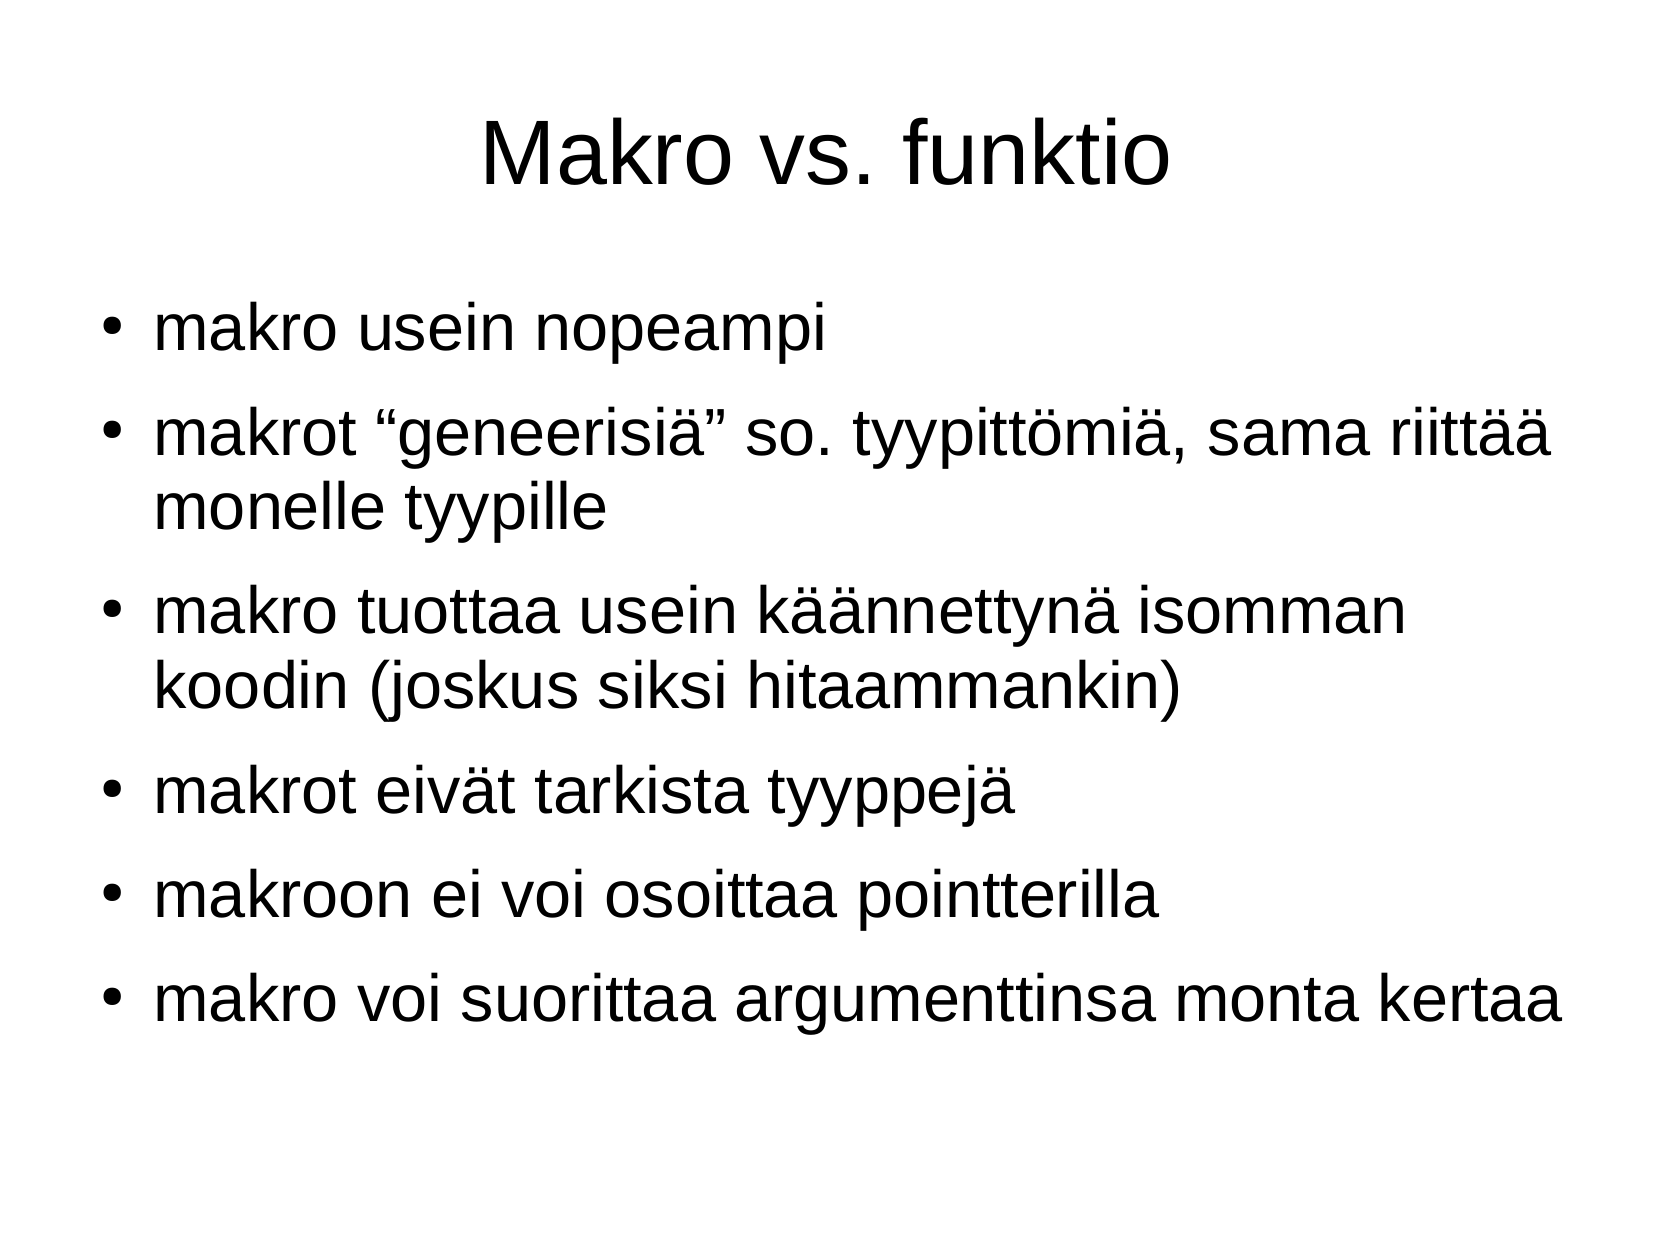

# Makro vs. funktio
makro usein nopeampi
makrot “geneerisiä” so. tyypittömiä, sama riittää monelle tyypille
makro tuottaa usein käännettynä isomman koodin (joskus siksi hitaammankin)
makrot eivät tarkista tyyppejä
makroon ei voi osoittaa pointterilla
makro voi suorittaa argumenttinsa monta kertaa